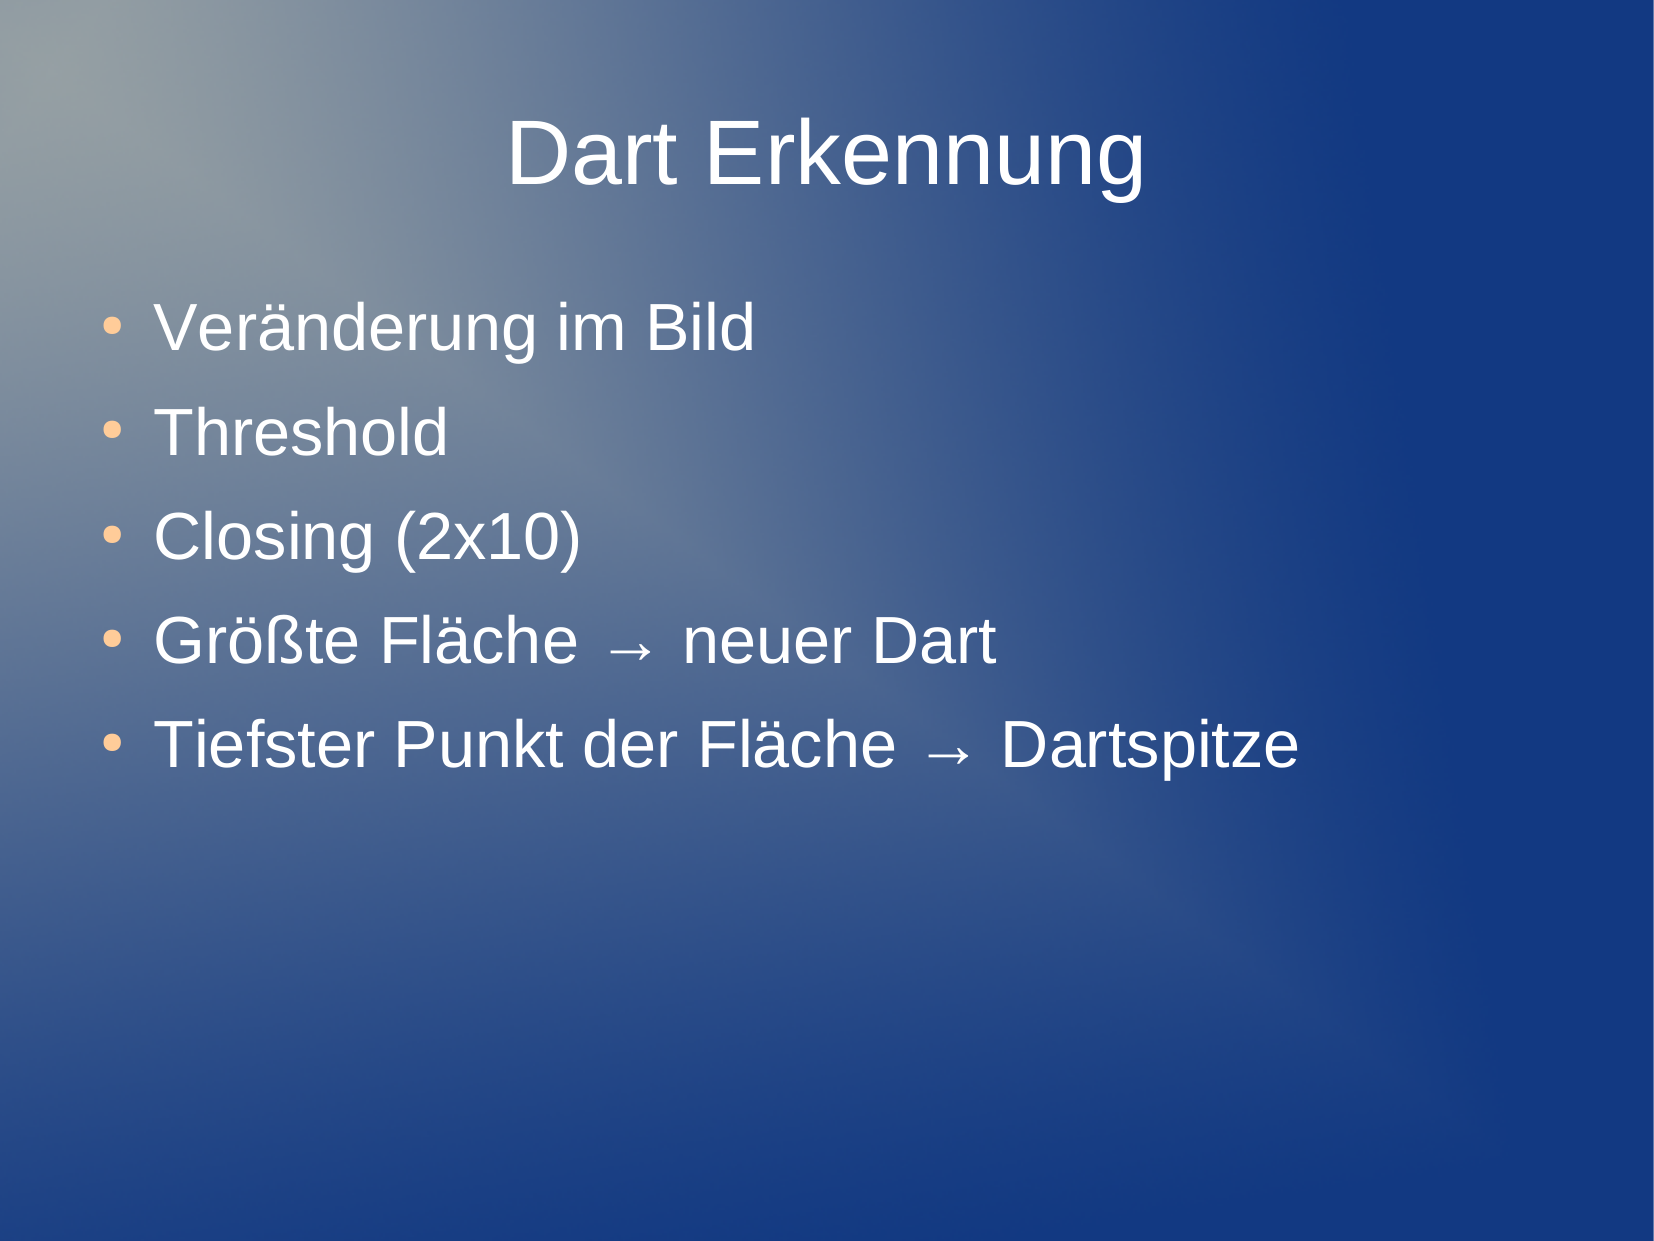

# Dart Erkennung
Veränderung im Bild
Threshold
Closing (2x10)
Größte Fläche → neuer Dart
Tiefster Punkt der Fläche → Dartspitze